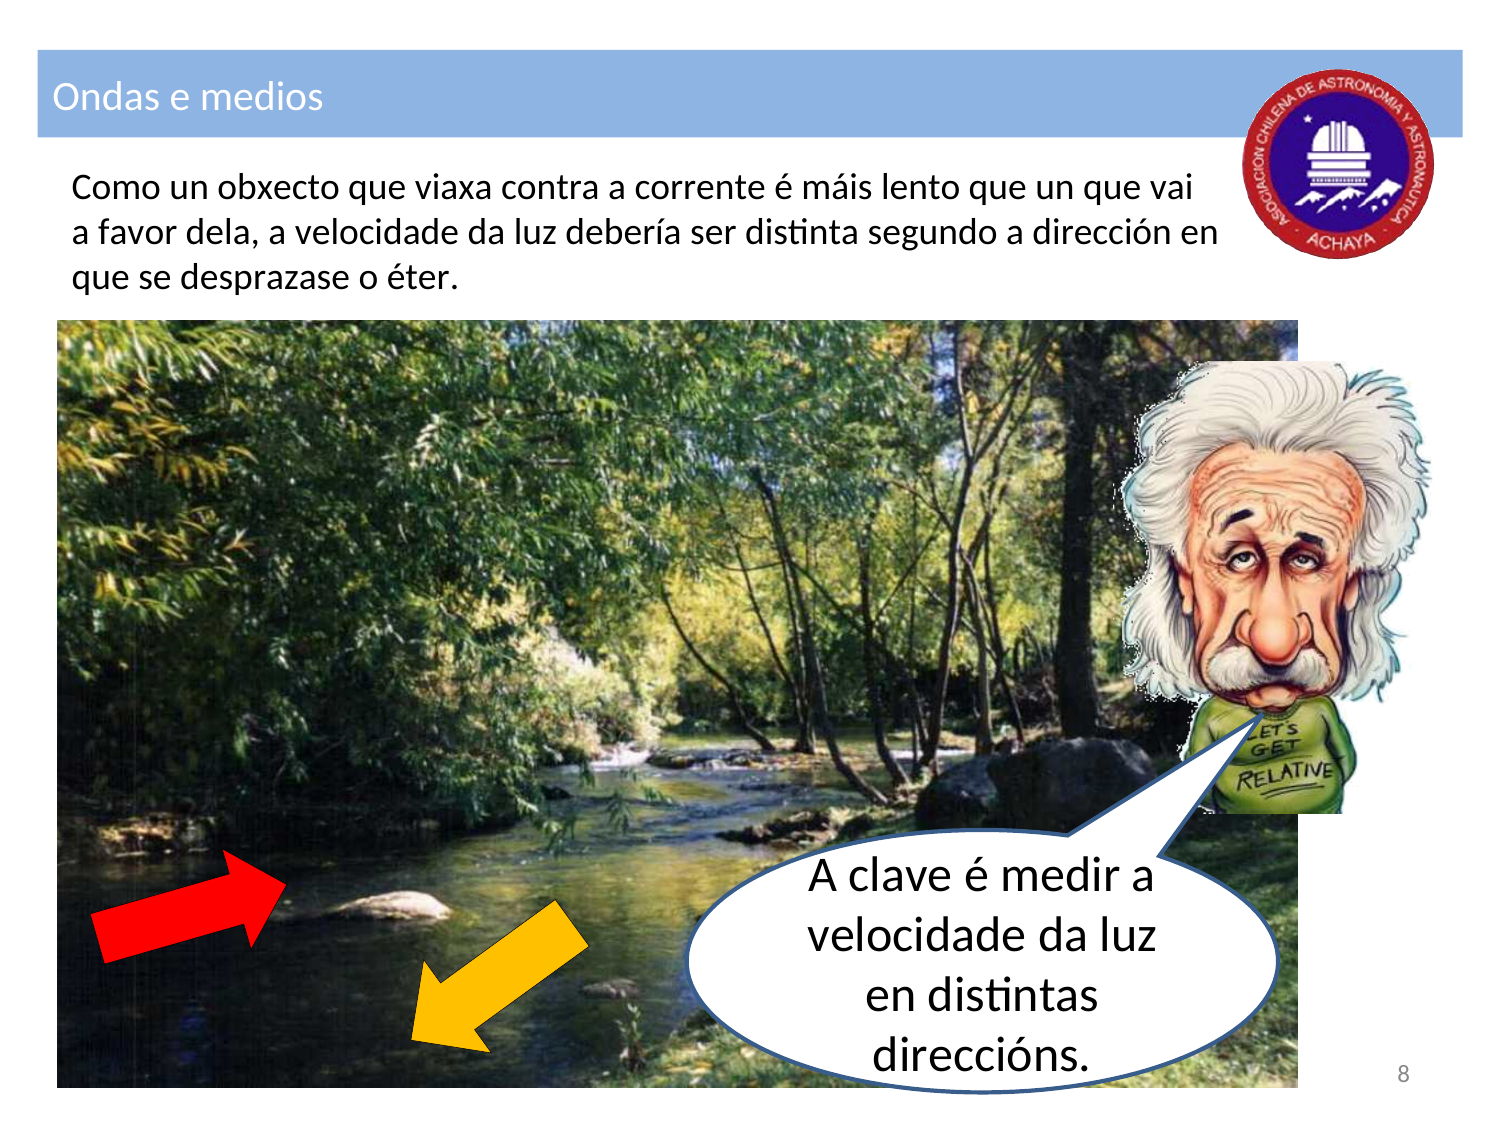

Ondas e medios
Como un obxecto que viaxa contra a corrente é máis lento que un que vai a favor dela, a velocidade da luz debería ser distinta segundo a dirección en que se desprazase o éter.
A clave é medir a velocidade da luz en distintas direccións.